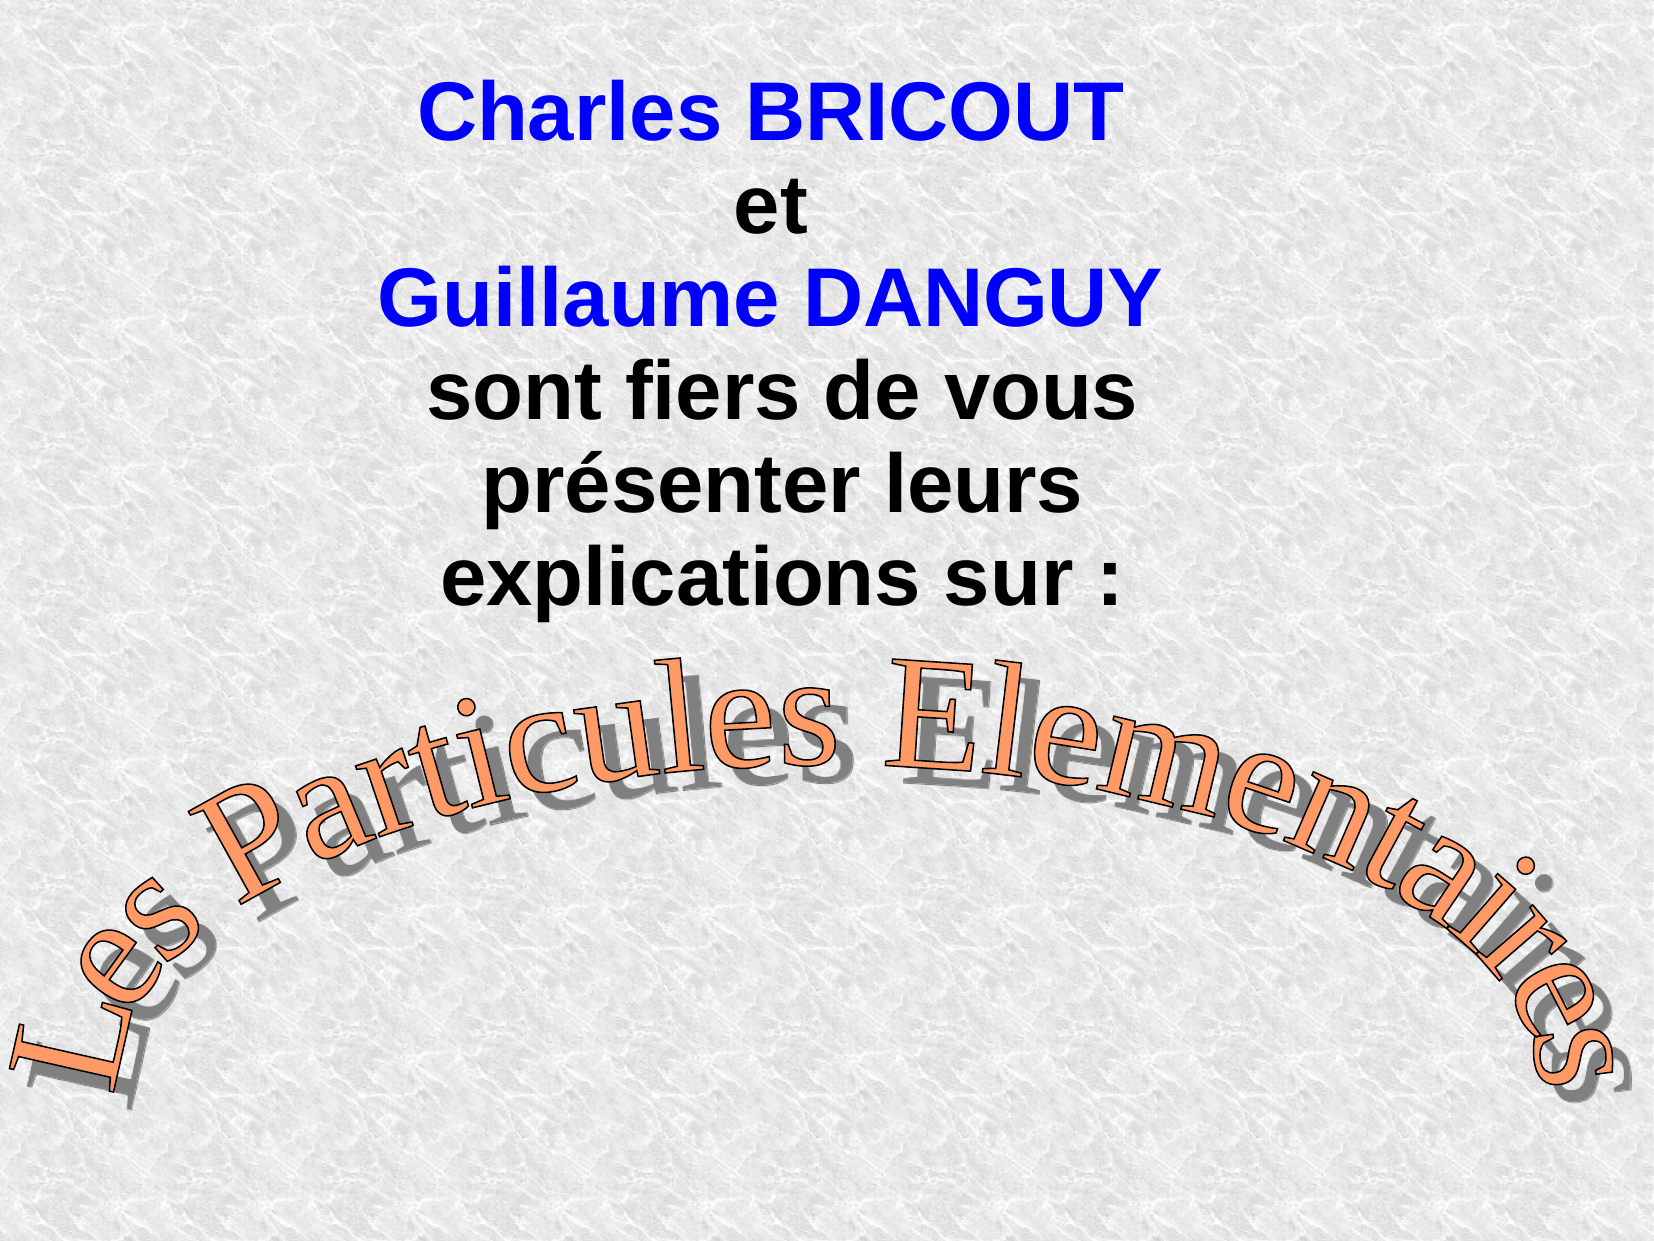

Charles BRICOUT
et
Guillaume DANGUY
sont fiers de vous présenter leurs explications sur :
Les Particules Elementaires